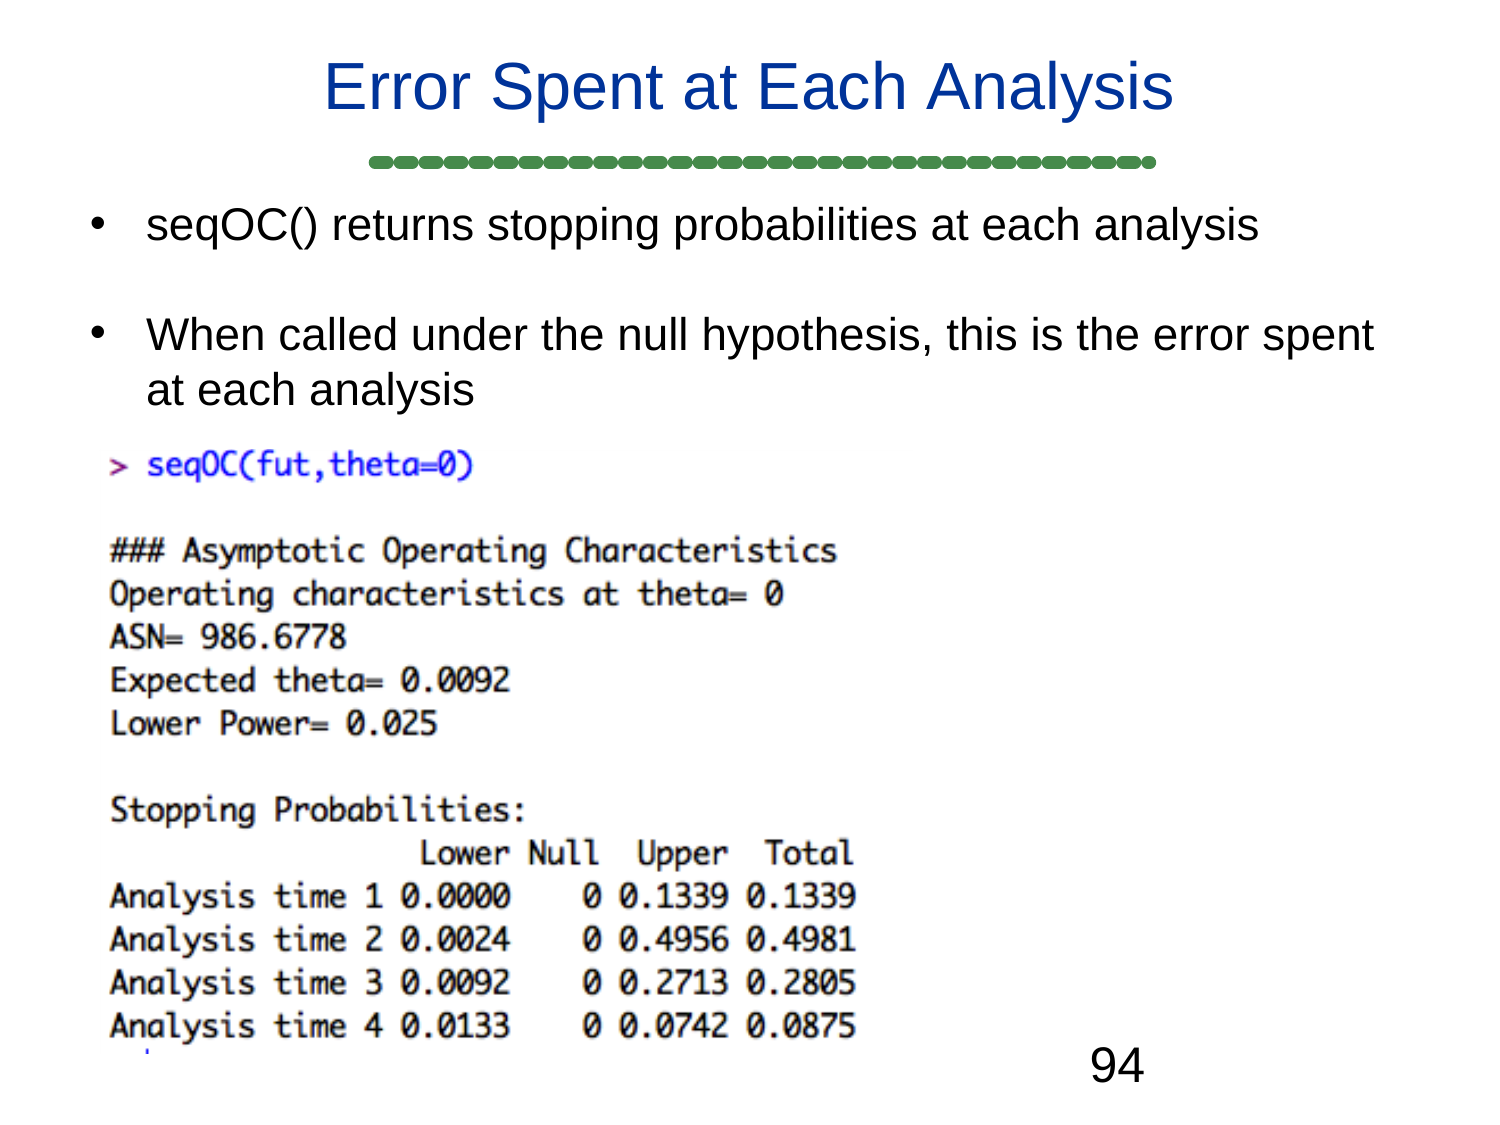

# Error Spent at Each Analysis
seqOC() returns stopping probabilities at each analysis
When called under the null hypothesis, this is the error spent at each analysis
94